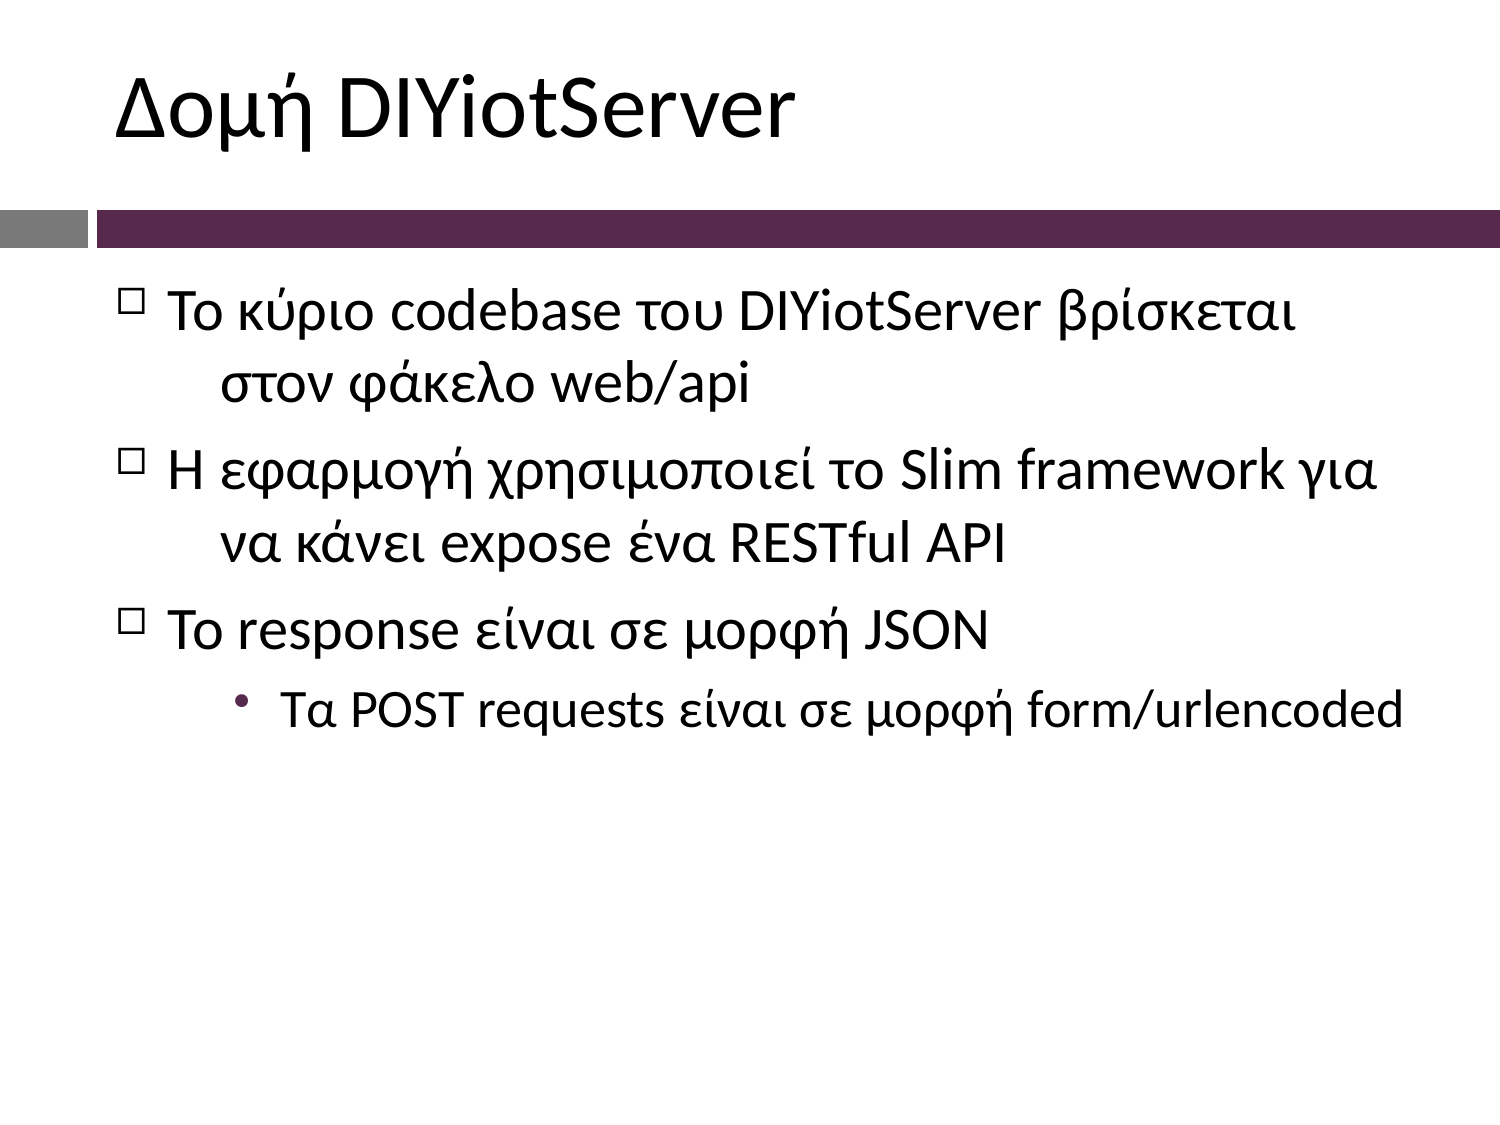

# Δομή DIYiotServer
Το κύριο codebase του DIYiotServer βρίσκεται στον φάκελο web/api
Η εφαρμογή χρησιμοποιεί το Slim framework για να κάνει expose ένα RESTful API
Το response είναι σε μορφή JSON
Τα POST requests είναι σε μορφή form/urlencoded